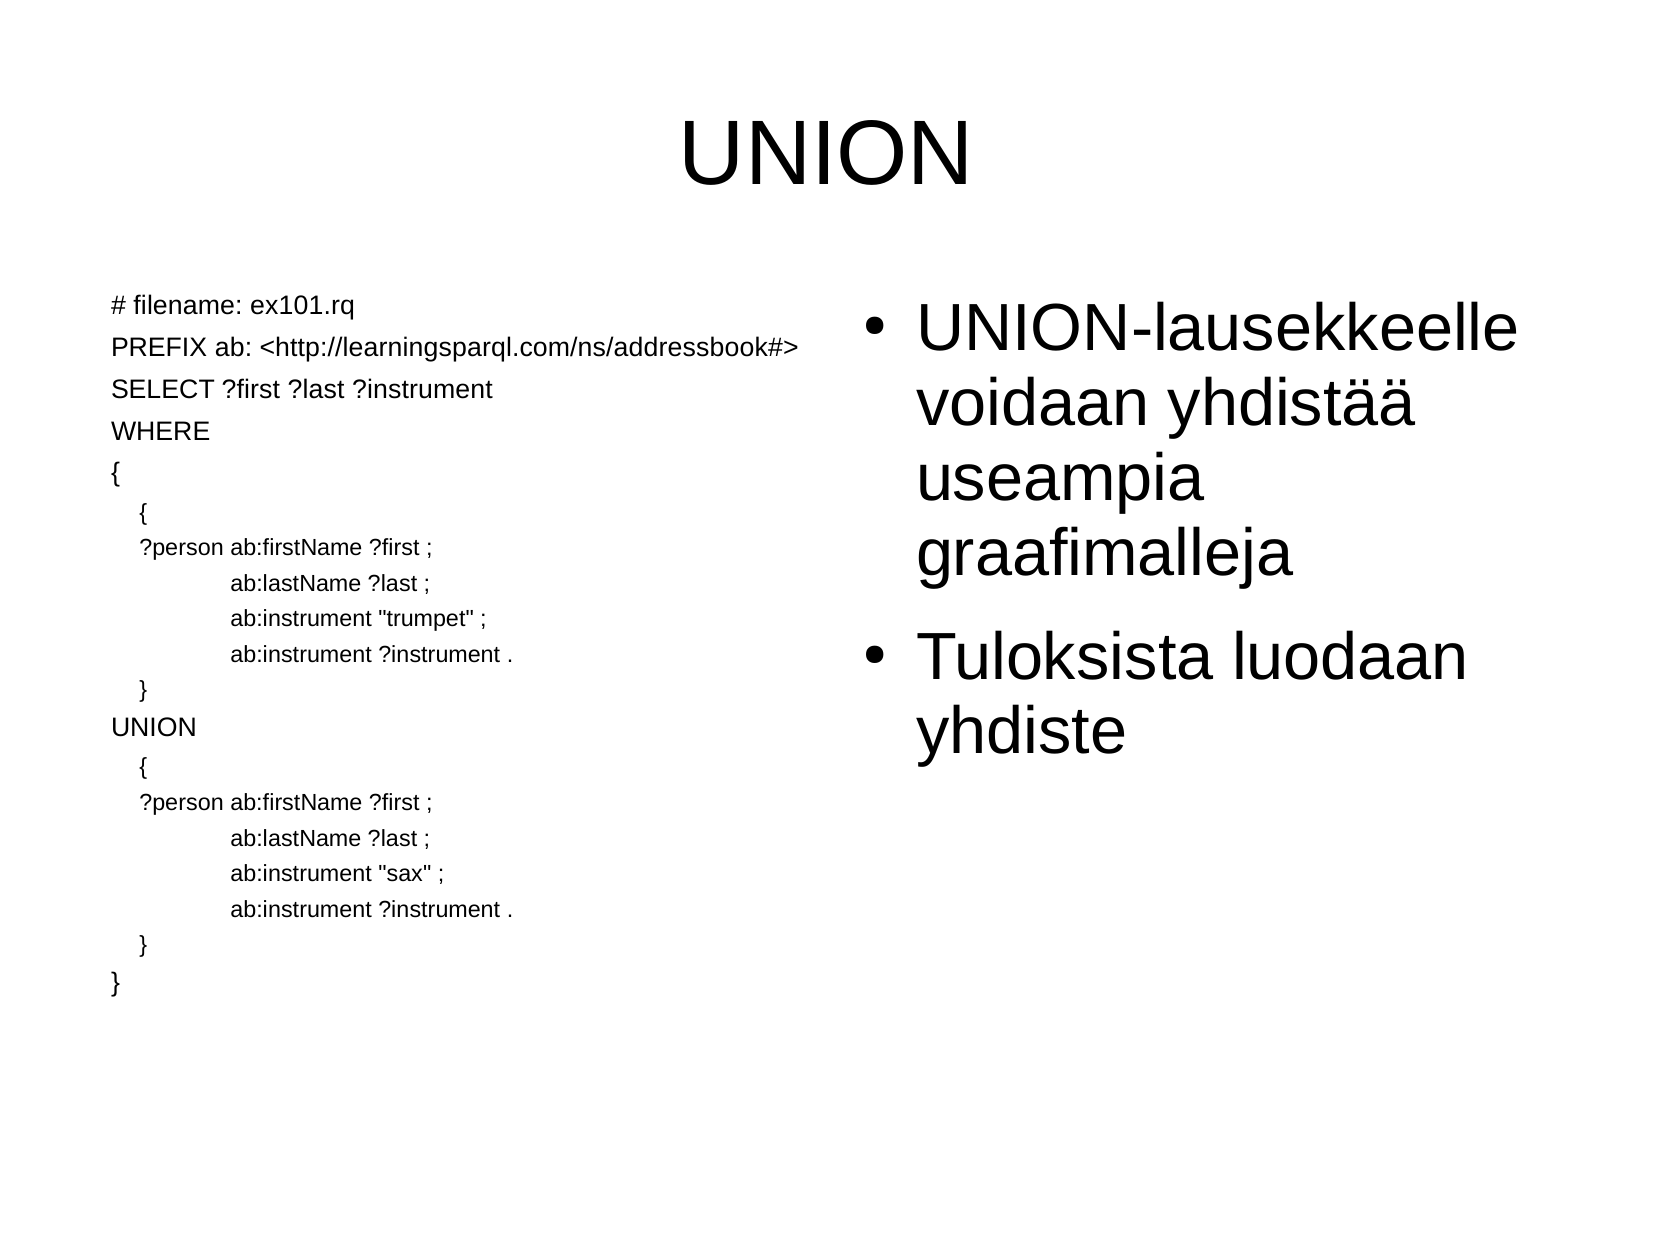

# UNION
# filename: ex101.rq
PREFIX ab: <http://learningsparql.com/ns/addressbook#>
SELECT ?first ?last ?instrument
WHERE
{
{
?person ab:firstName ?first ;
 ab:lastName ?last ;
 ab:instrument "trumpet" ;
 ab:instrument ?instrument .
}
UNION
{
?person ab:firstName ?first ;
 ab:lastName ?last ;
 ab:instrument "sax" ;
 ab:instrument ?instrument .
}
}
UNION-lausekkeelle voidaan yhdistää useampia graafimalleja
Tuloksista luodaan yhdiste